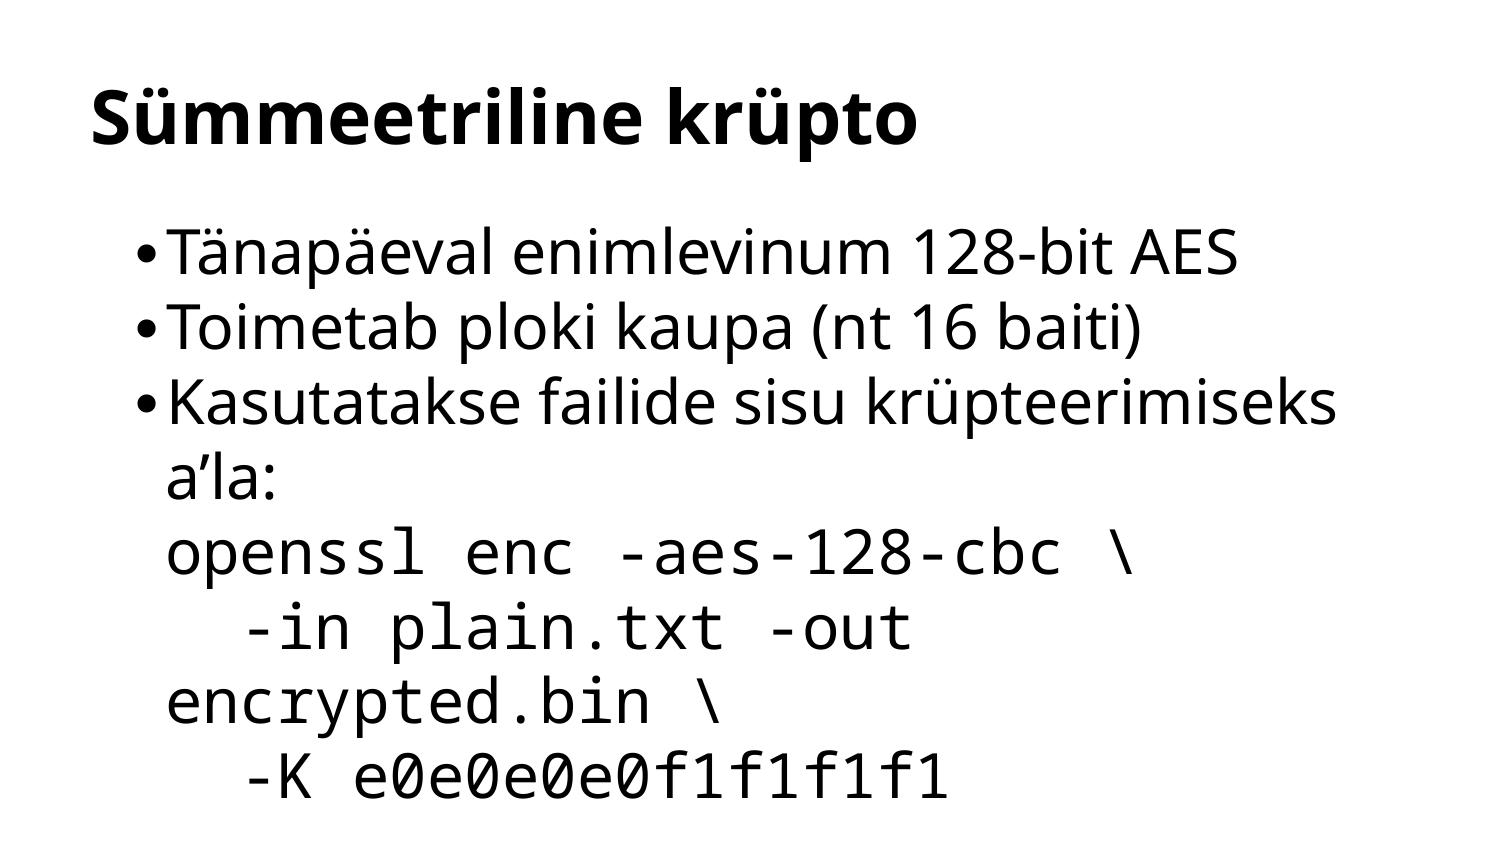

# Sümmeetriline krüpto
Tänapäeval enimlevinum 128-bit AES
Toimetab ploki kaupa (nt 16 baiti)
Kasutatakse failide sisu krüpteerimiseks a’la:
openssl enc -aes-128-cbc \
 -in plain.txt -out encrypted.bin \
 -K e0e0e0e0f1f1f1f1